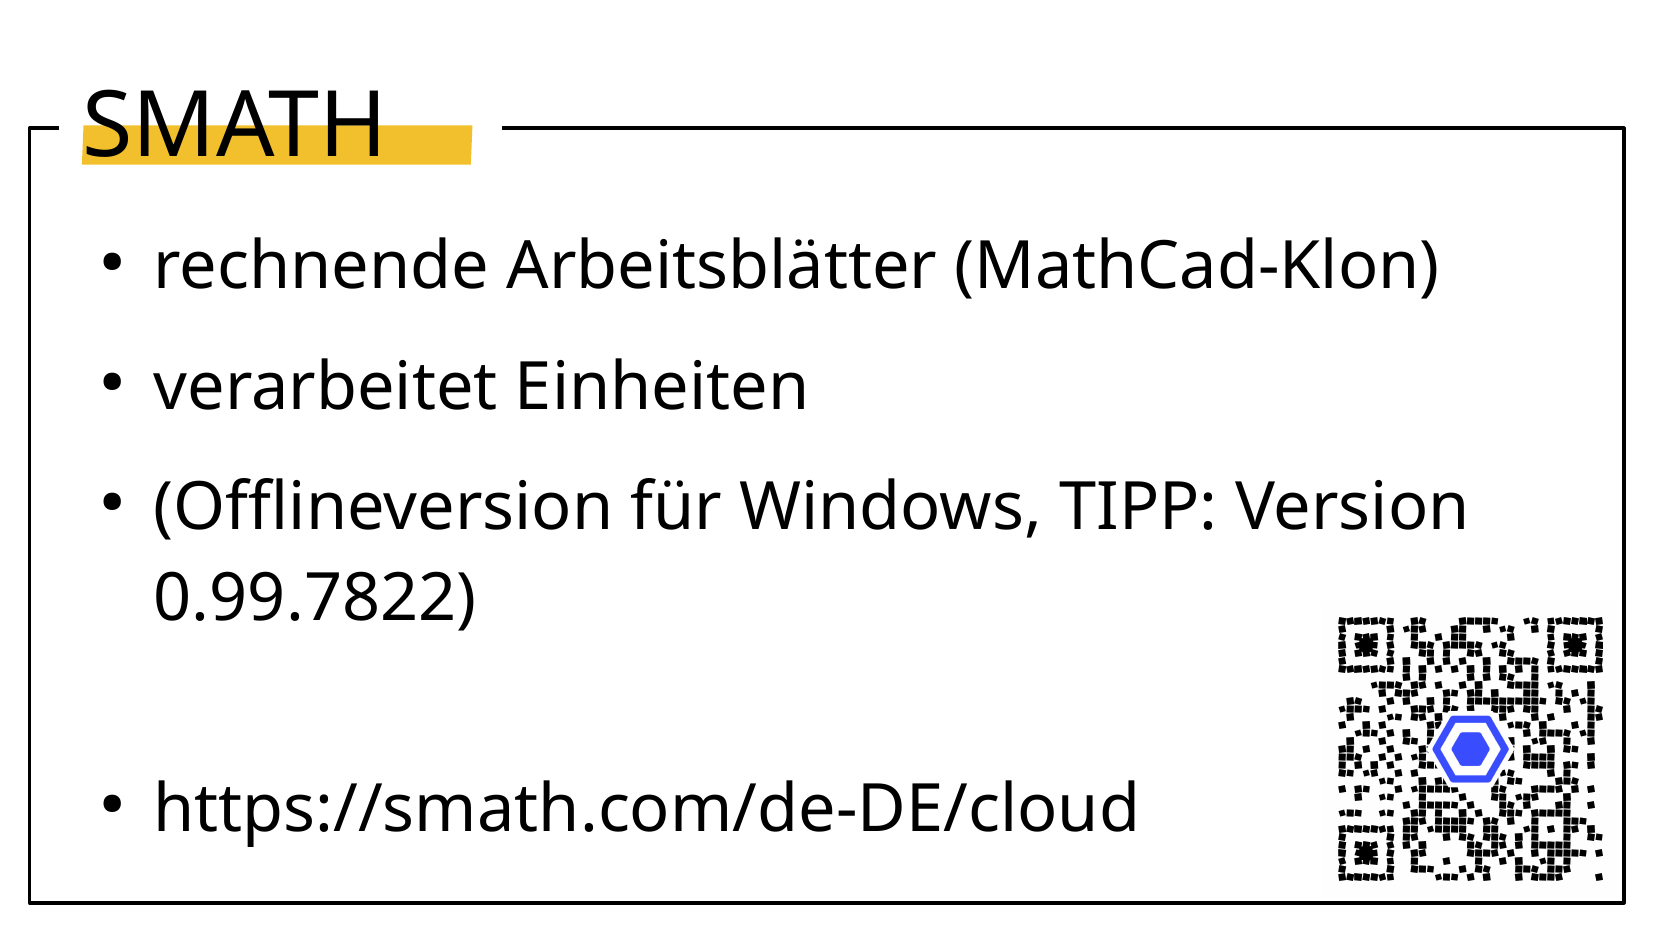

# SMATH
rechnende Arbeitsblätter (MathCad-Klon)
verarbeitet Einheiten
(Offlineversion für Windows, TIPP: Version 0.99.7822)
https://smath.com/de-DE/cloud